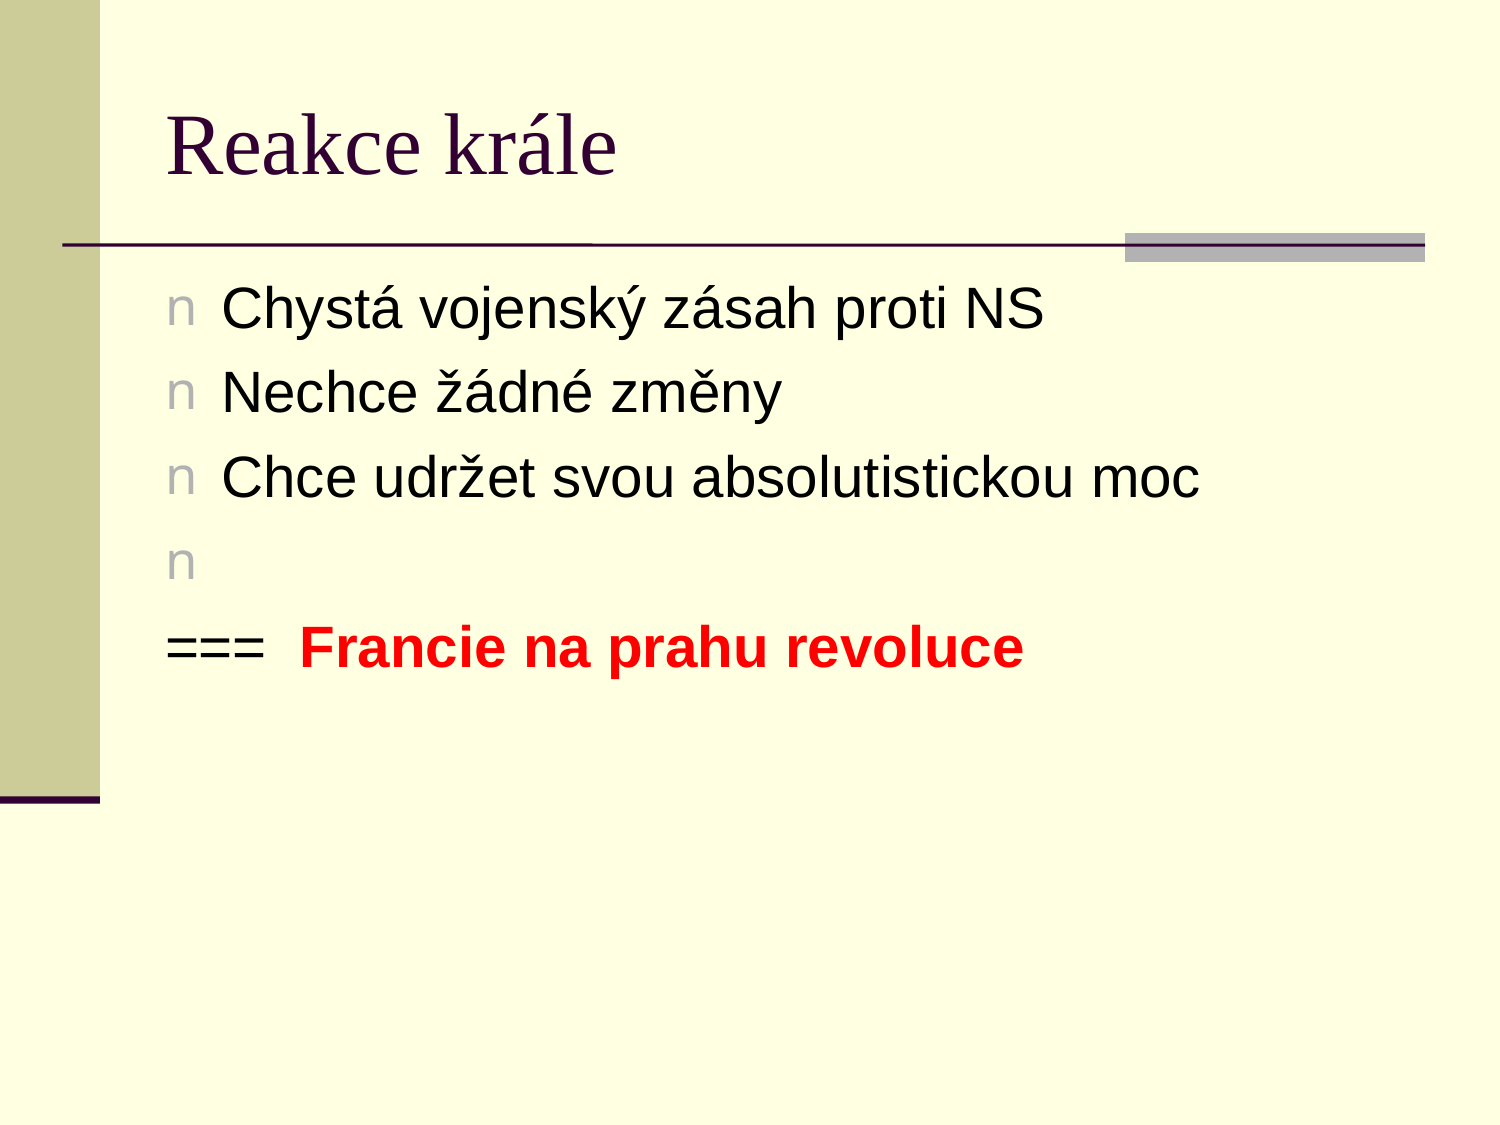

# Reakce krále
Chystá vojenský zásah proti NS
Nechce žádné změny
Chce udržet svou absolutistickou moc
=== Francie na prahu revoluce